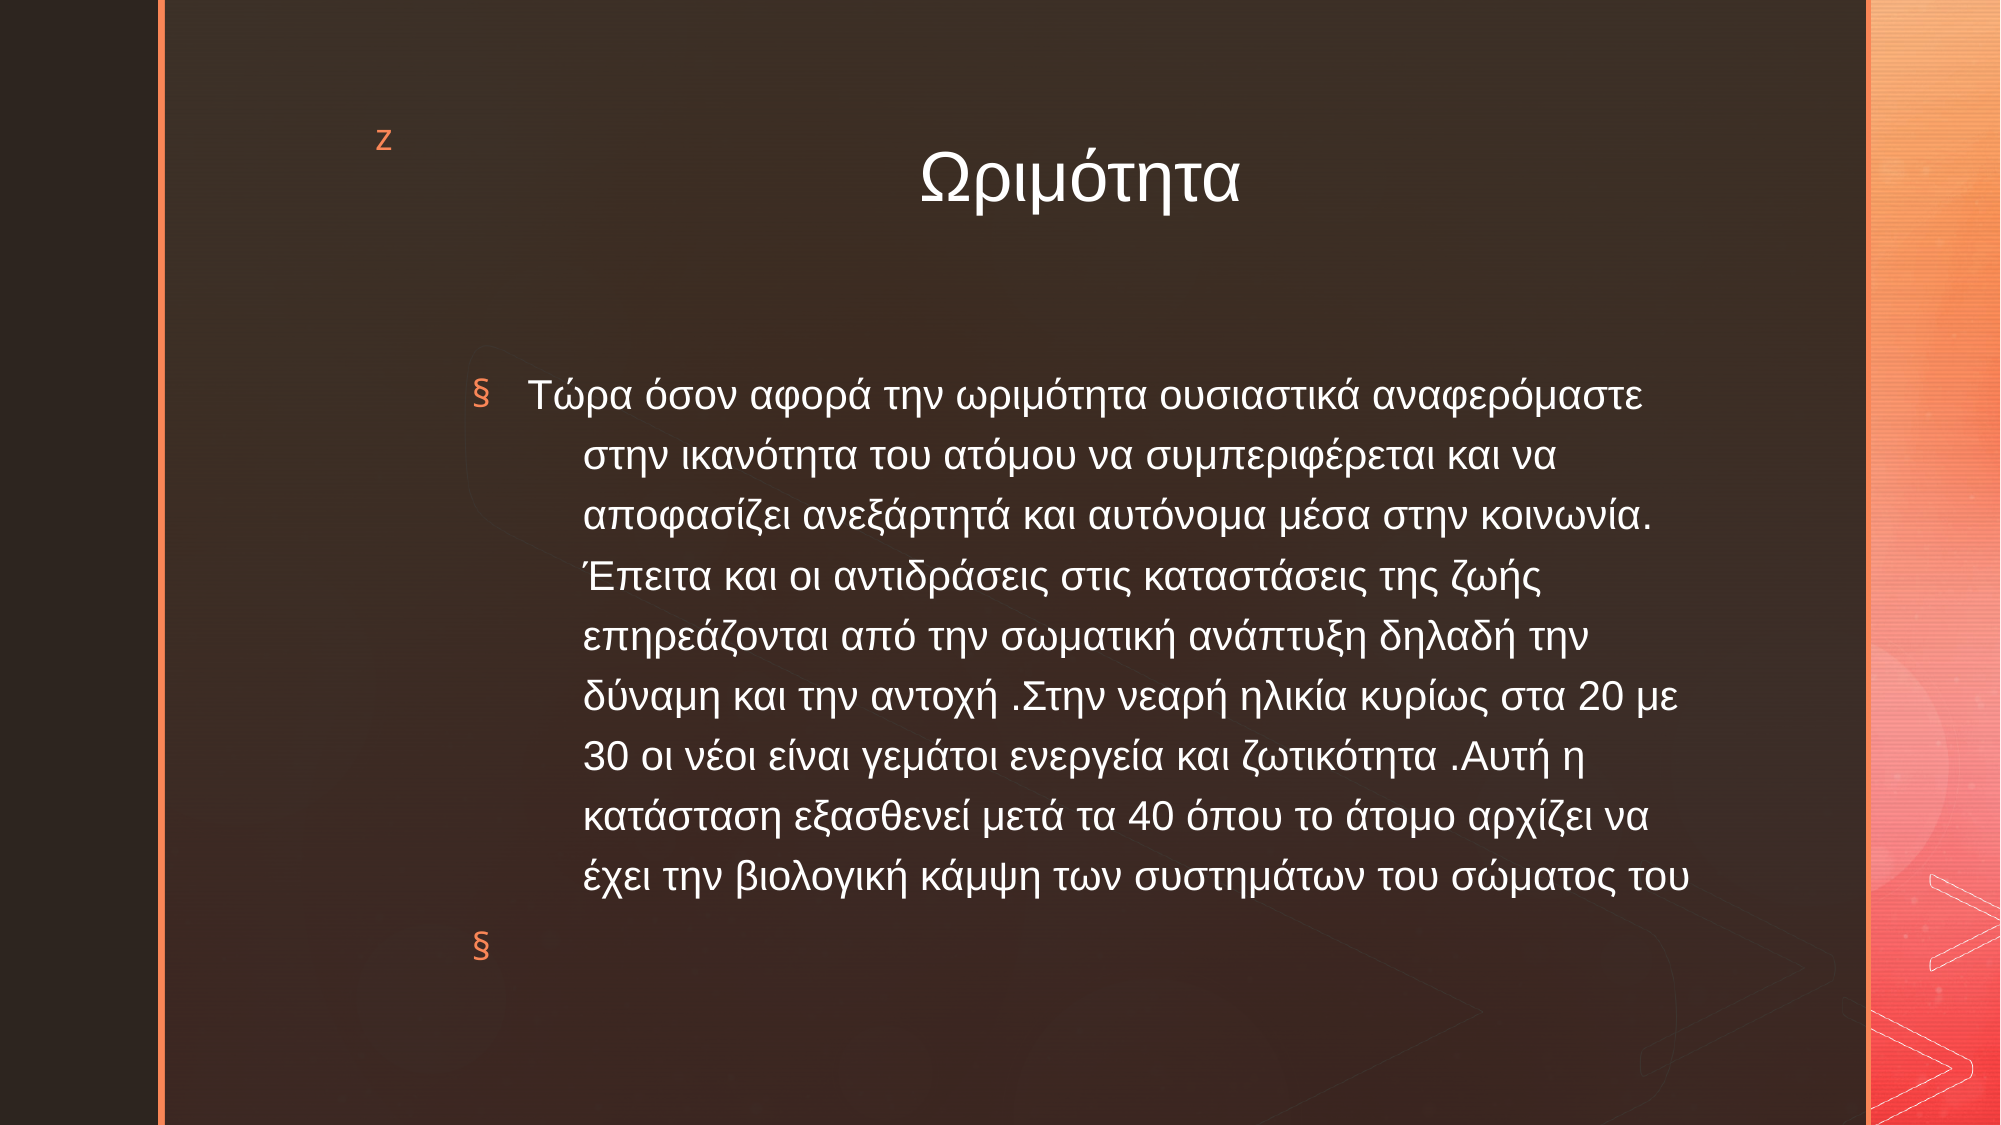

# Ωριμότητα
Τώρα όσον αφορά την ωριμότητα ουσιαστικά αναφερόμαστε στην ικανότητα του ατόμου να συμπεριφέρεται και να αποφασίζει ανεξάρτητά και αυτόνομα μέσα στην κοινωνία. Έπειτα και οι αντιδράσεις στις καταστάσεις της ζωής επηρεάζονται από την σωματική ανάπτυξη δηλαδή την δύναμη και την αντοχή .Στην νεαρή ηλικία κυρίως στα 20 με 30 οι νέοι είναι γεμάτοι ενεργεία και ζωτικότητα .Αυτή η κατάσταση εξασθενεί μετά τα 40 όπου το άτομο αρχίζει να έχει την βιολογική κάμψη των συστημάτων του σώματος του